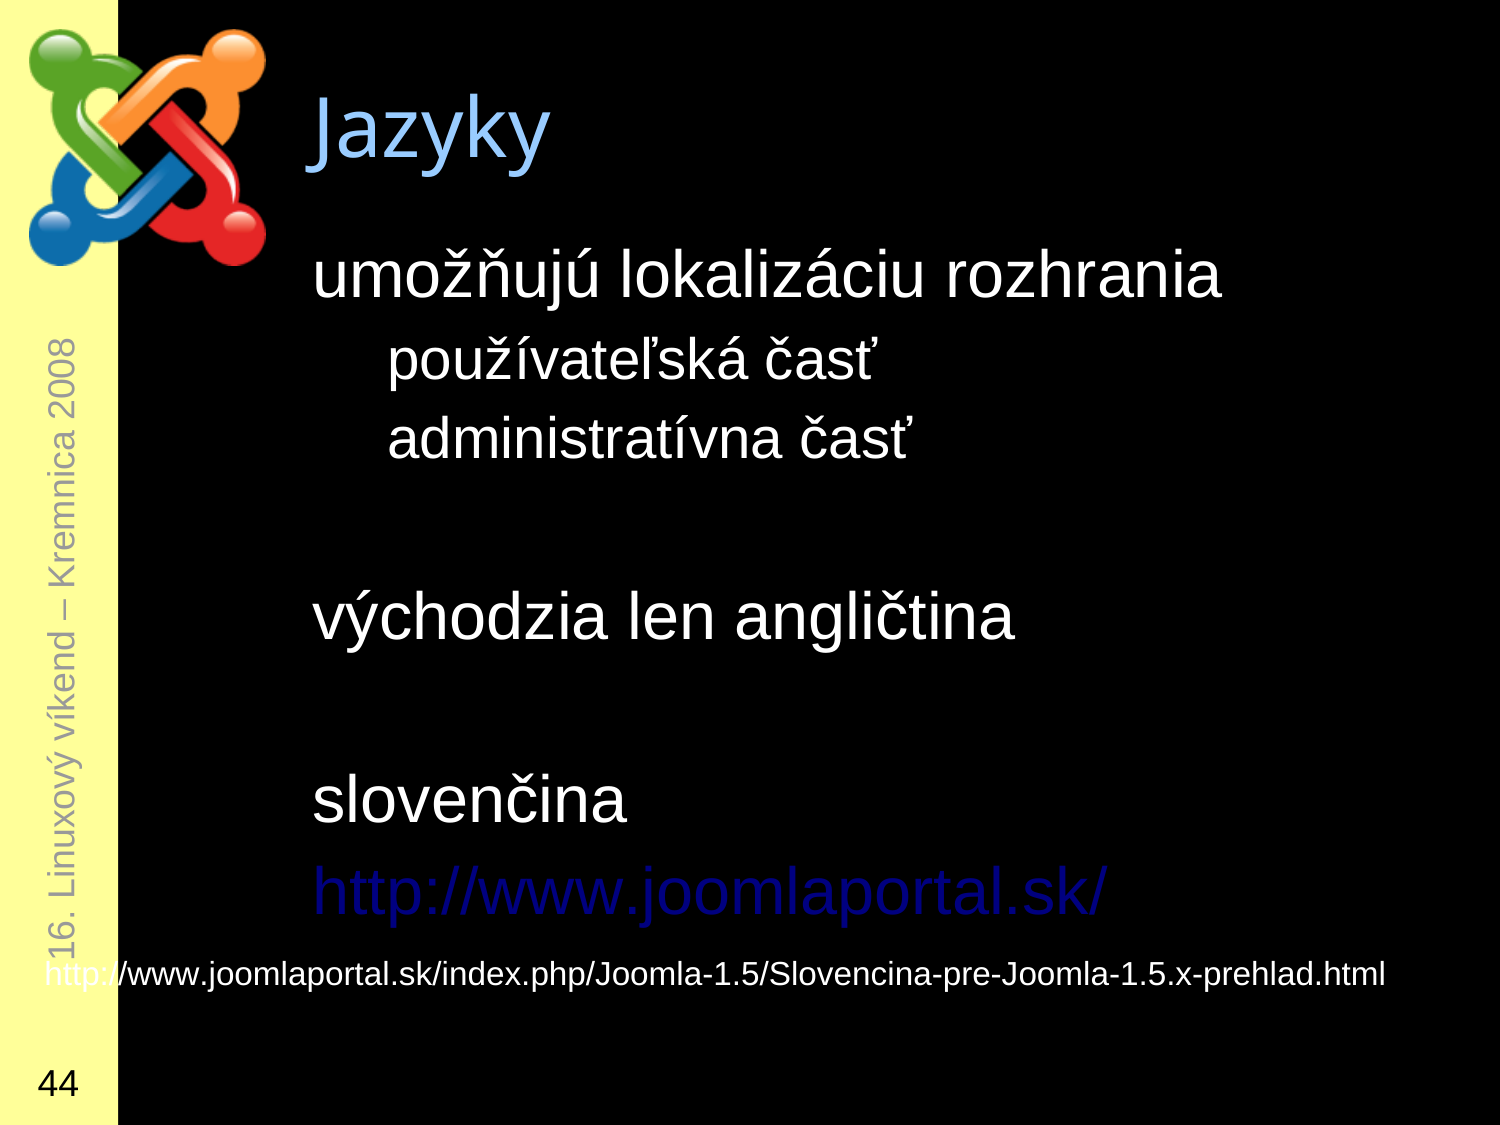

# Jazyky
umožňujú lokalizáciu rozhrania
používateľská časť
administratívna časť
východzia len angličtina
slovenčina
http://www.joomlaportal.sk/
http://www.joomlaportal.sk/index.php/Joomla-1.5/Slovencina-pre-Joomla-1.5.x-prehlad.html